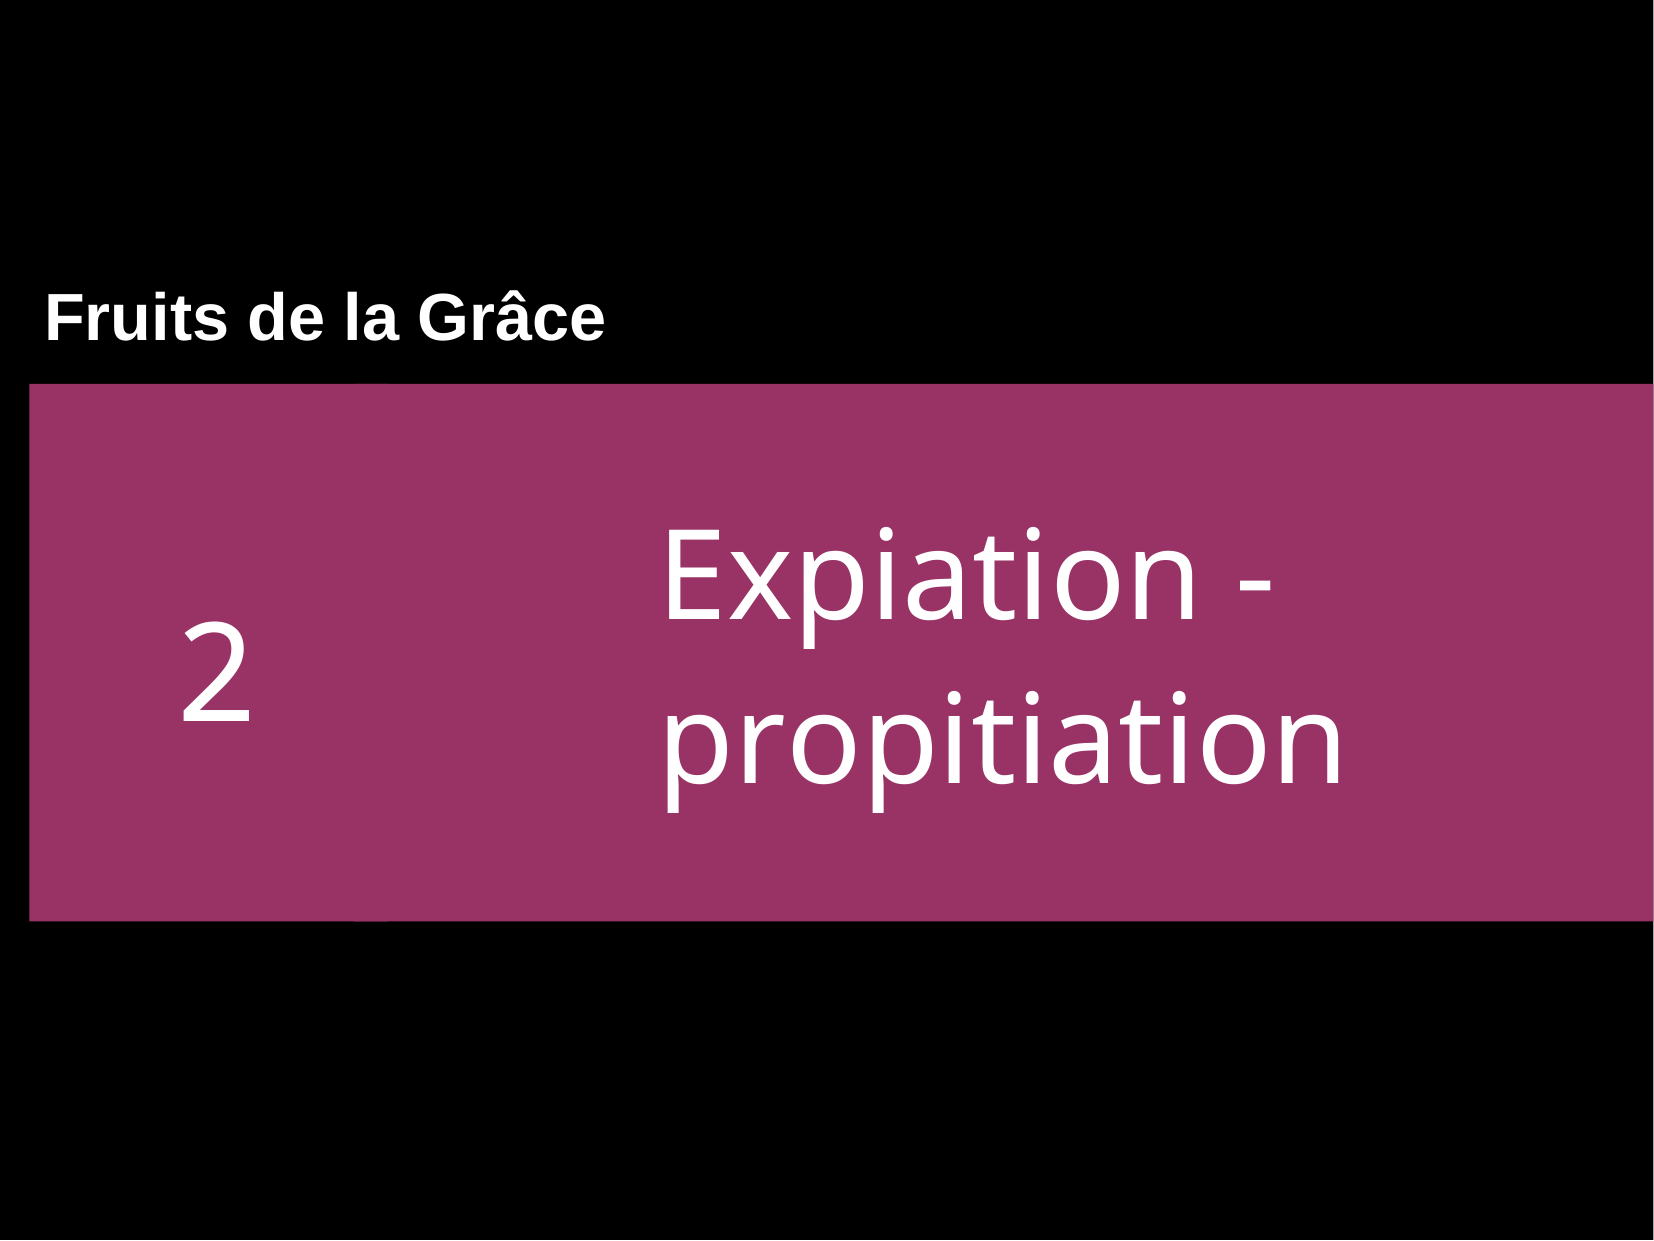

Fruits de la Grâce
Expiation - propitiation
2